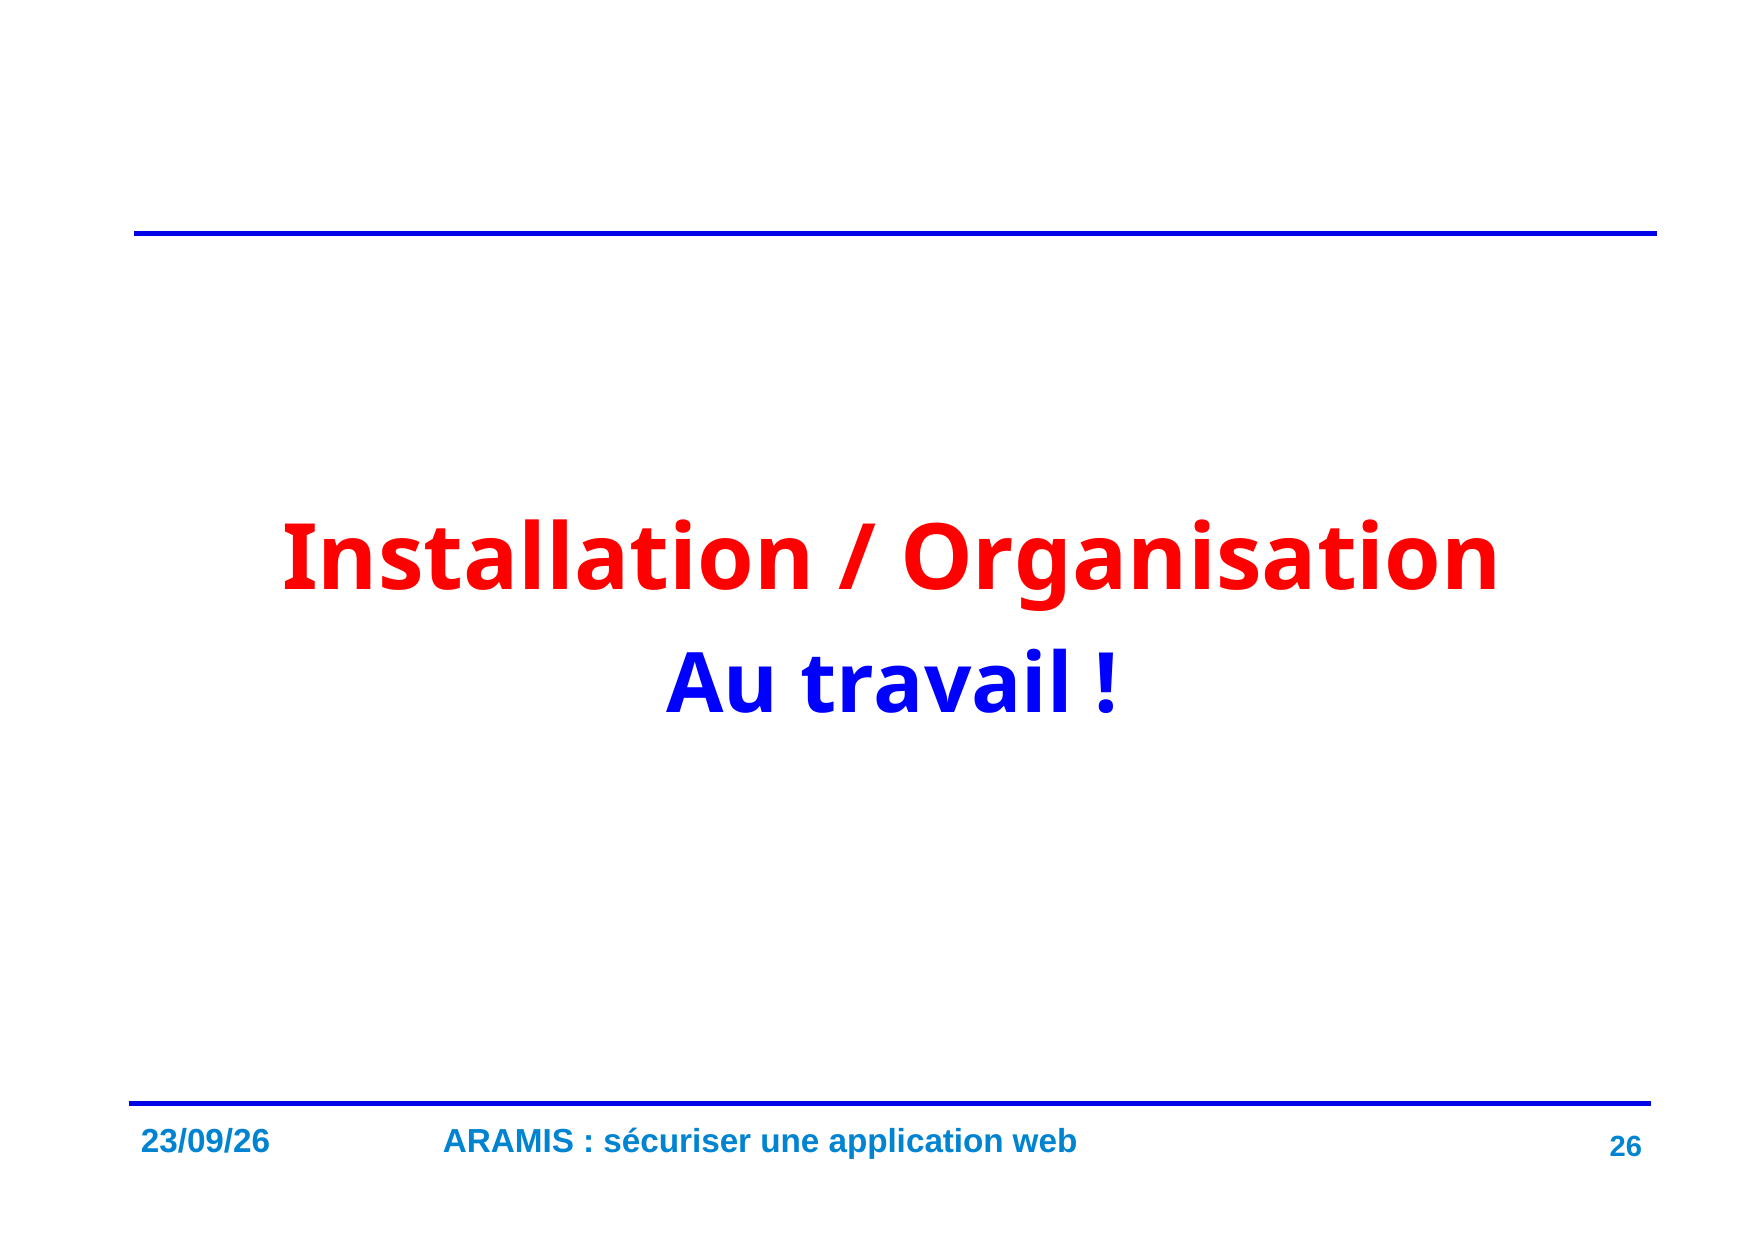

#
Installation / Organisation
Au travail !
ARAMIS : sécuriser une application web
26